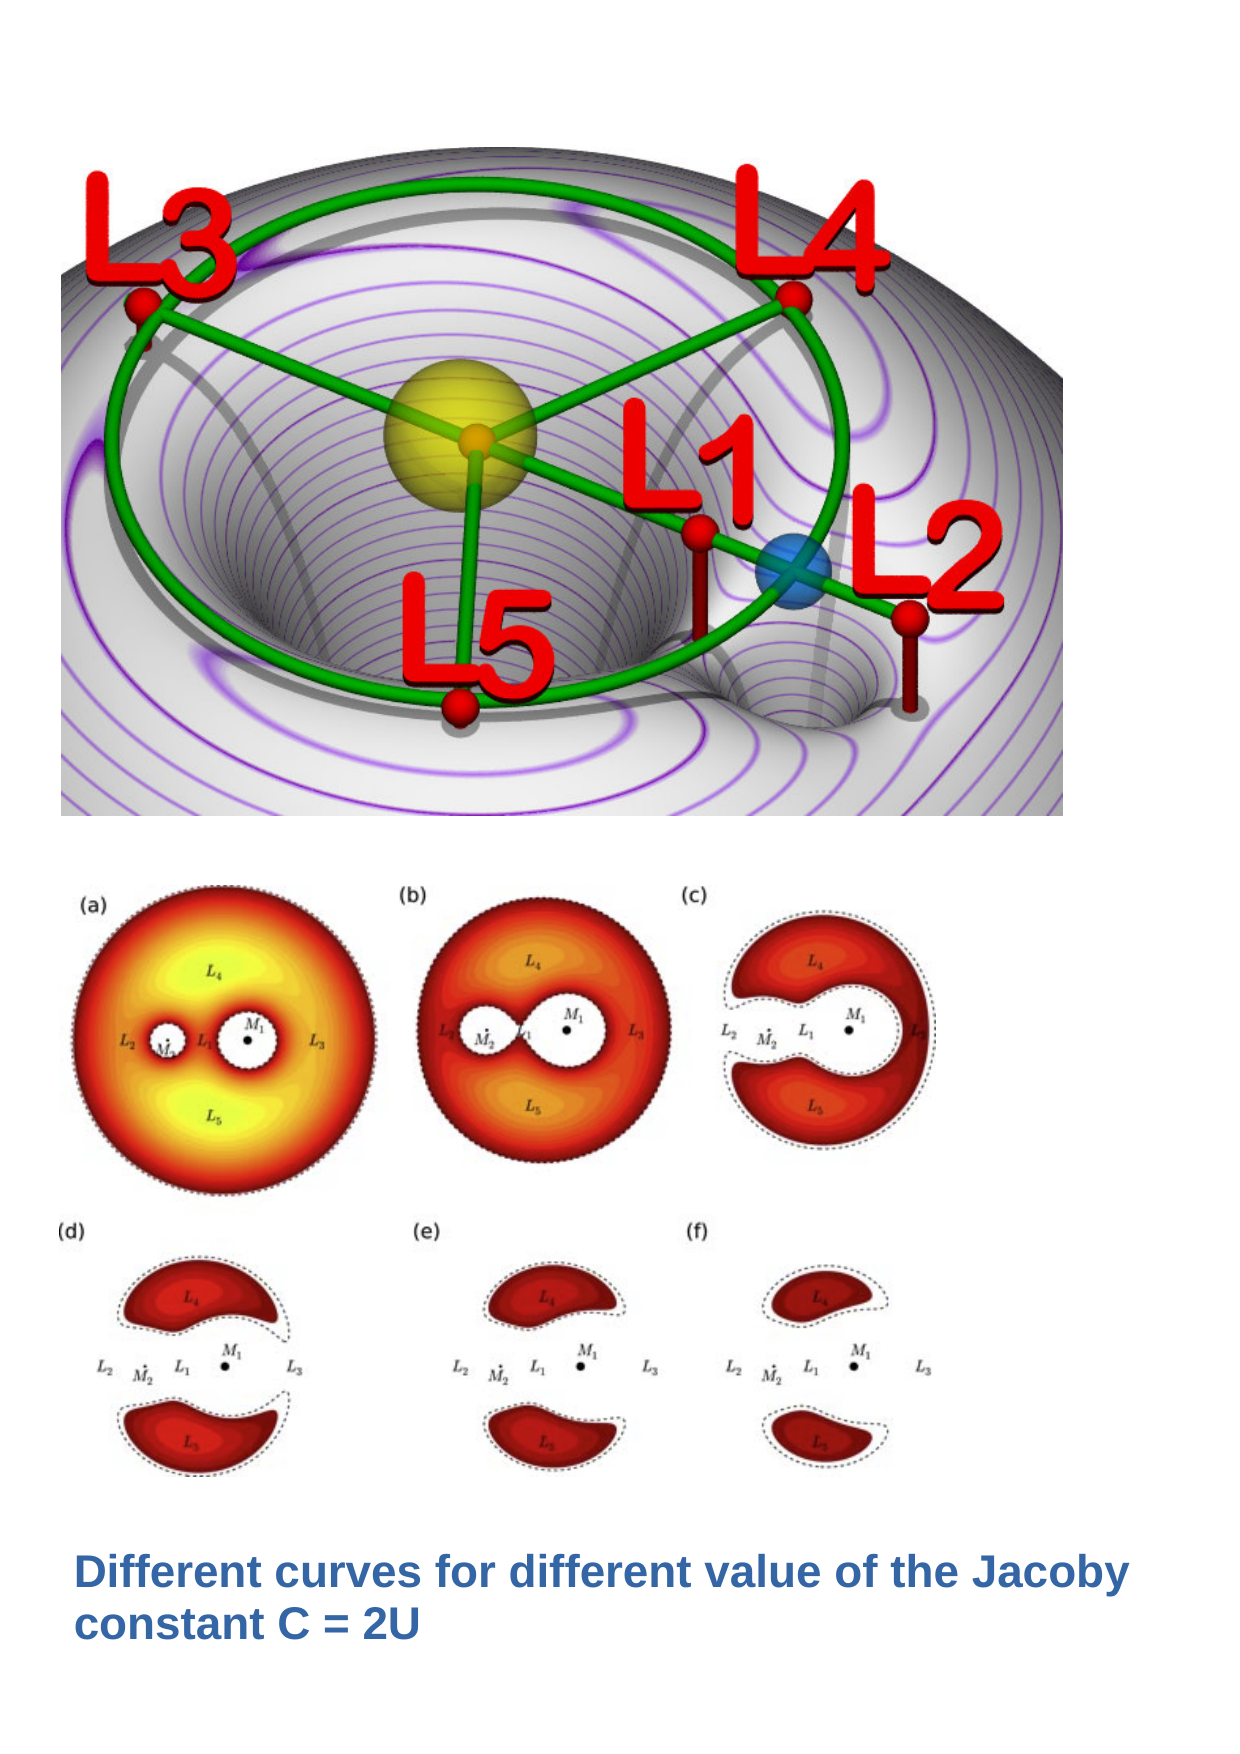

Different curves for different value of the Jacoby constant C = 2U